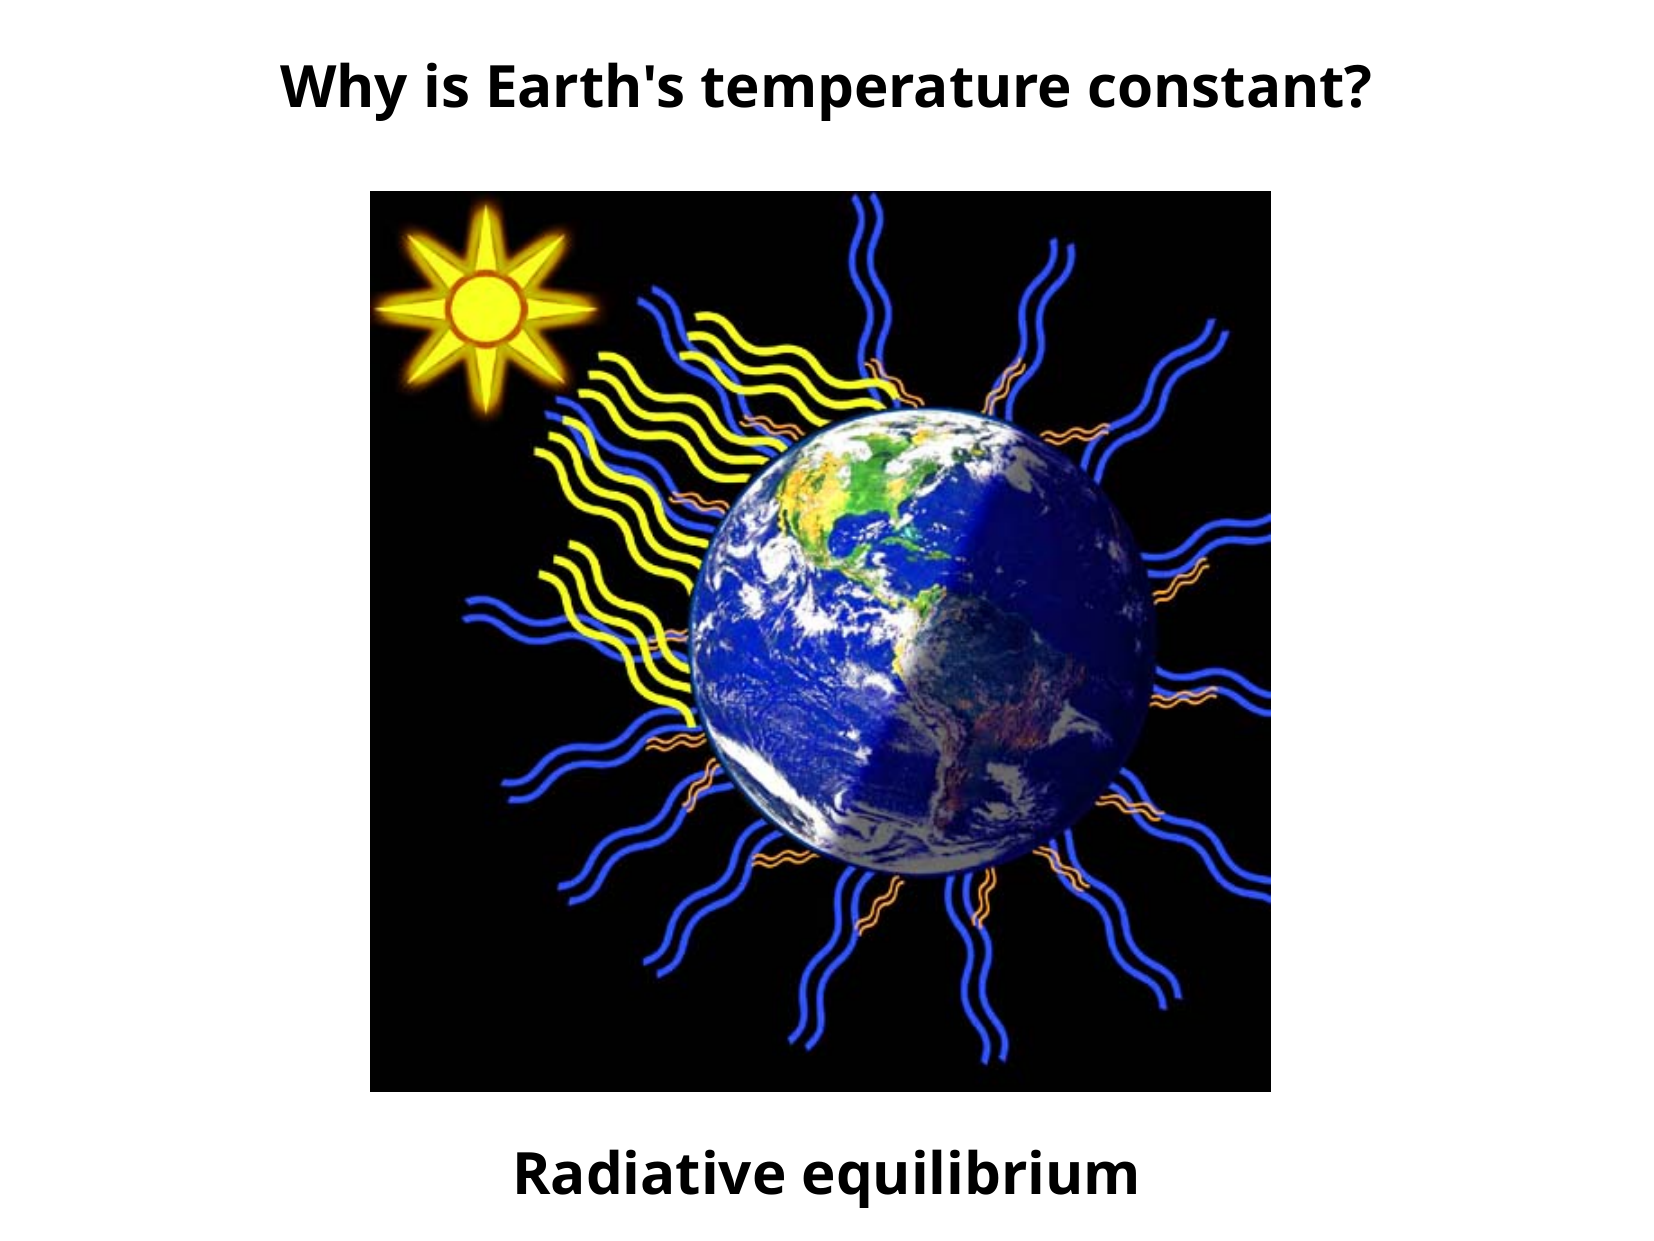

Why is Earth's temperature constant?
Radiative equilibrium